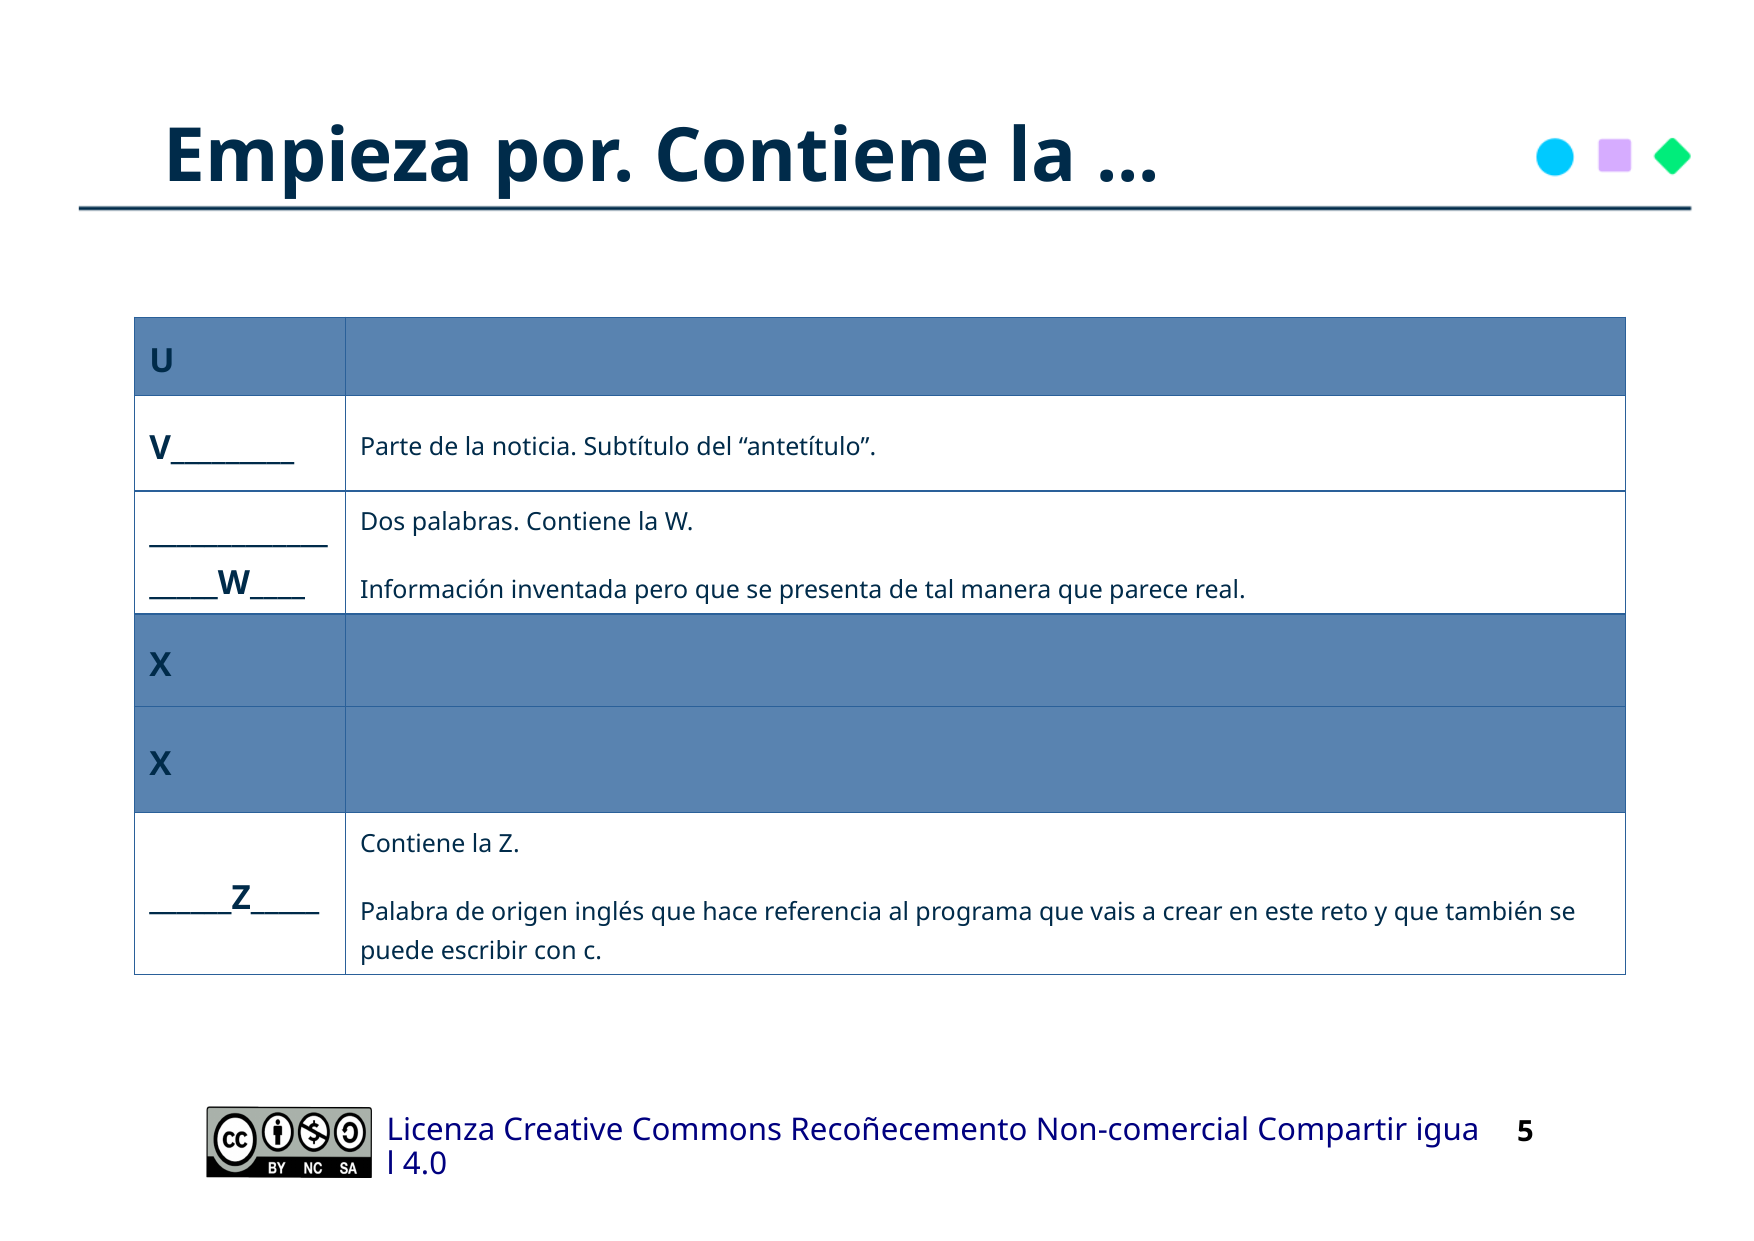

# Empieza por. Contiene la ...
| U | |
| --- | --- |
| V\_\_\_\_\_\_\_\_\_ | Parte de la noticia. Subtítulo del “antetítulo”. |
| \_\_\_\_\_\_\_\_\_\_\_\_\_\_\_\_\_\_W\_\_\_\_ | Dos palabras. Contiene la W. Información inventada pero que se presenta de tal manera que parece real. |
| X | |
| X | |
| \_\_\_\_\_\_Z\_\_\_\_\_ | Contiene la Z. Palabra de origen inglés que hace referencia al programa que vais a crear en este reto y que también se puede escribir con c. |
Licenza Creative Commons Recoñecemento Non-comercial Compartir igual 4.0